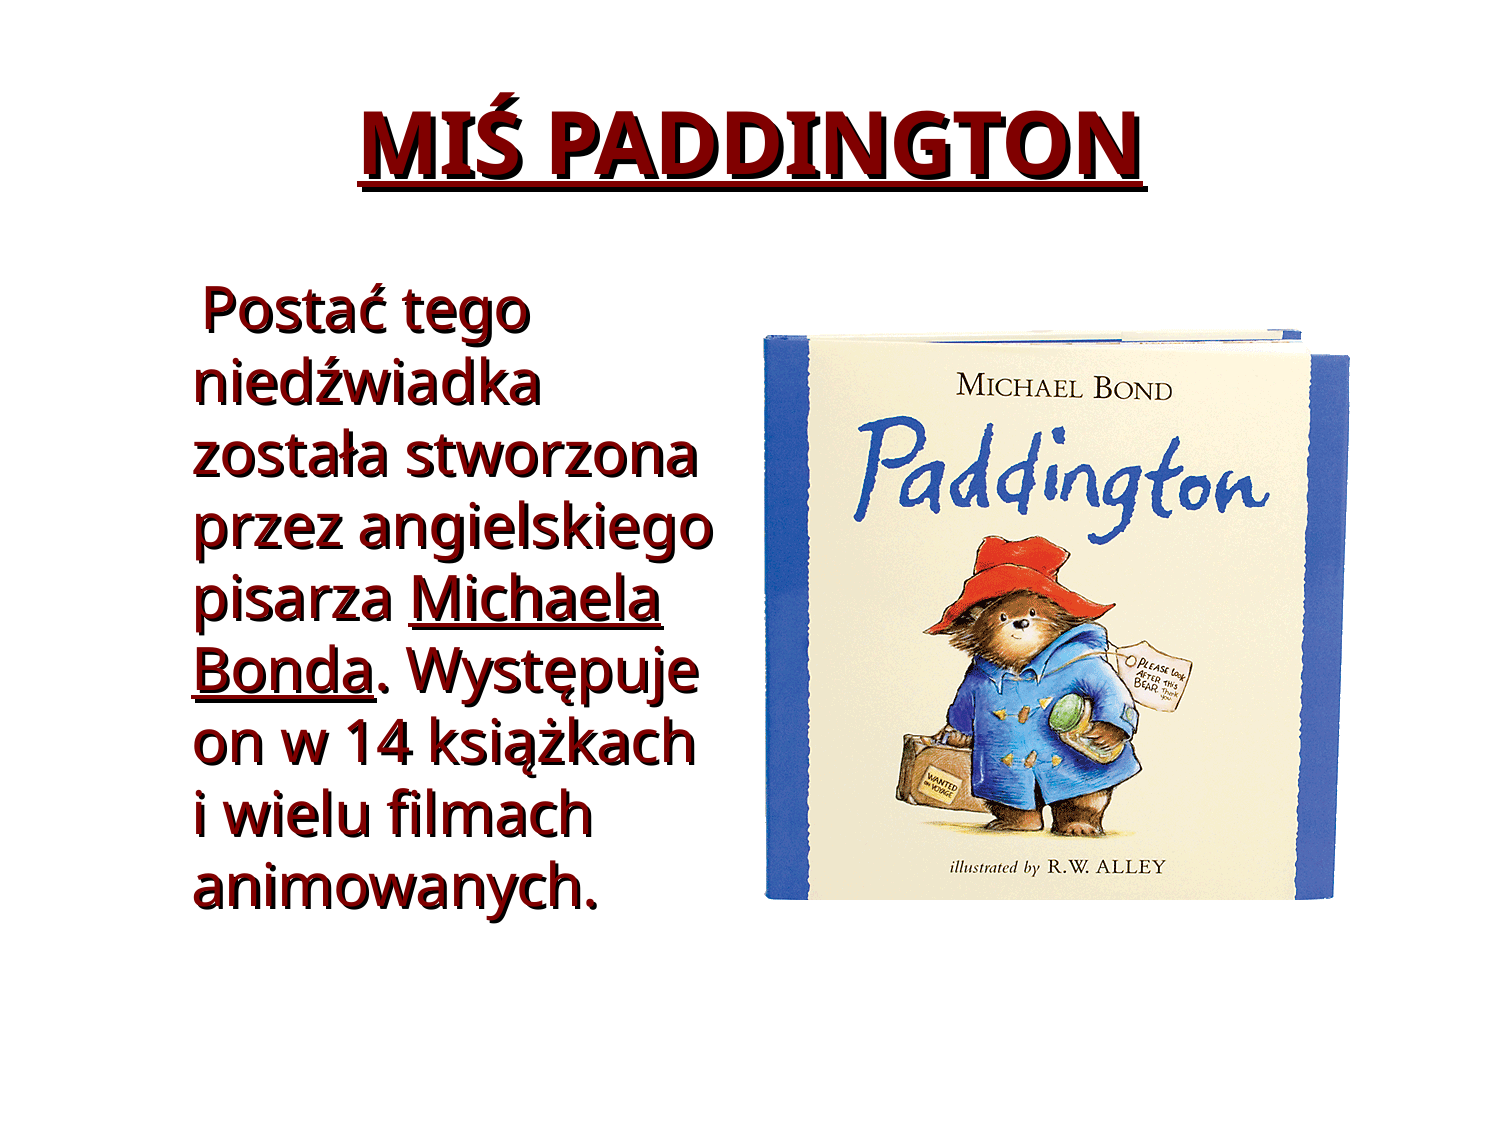

# MIŚ PADDINGTON
 Postać tego niedźwiadka została stworzona przez angielskiego pisarza Michaela Bonda. Występuje on w 14 książkach i wielu filmach animowanych.